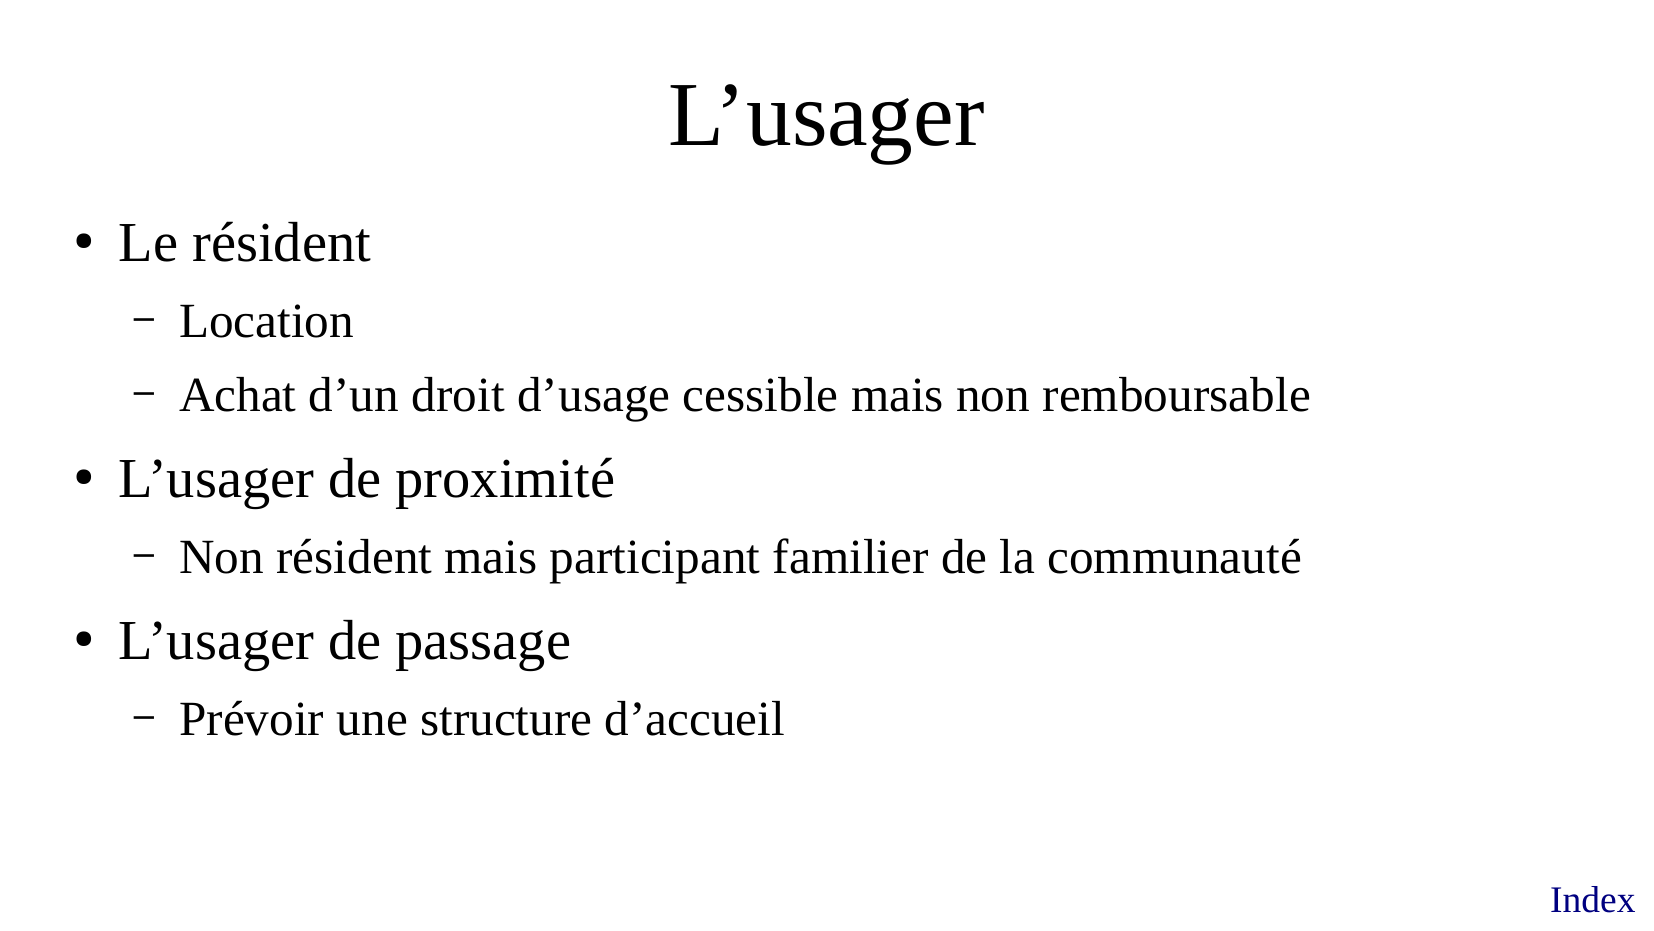

# L’usager
Le résident
Location
Achat d’un droit d’usage cessible mais non remboursable
L’usager de proximité
Non résident mais participant familier de la communauté
L’usager de passage
Prévoir une structure d’accueil